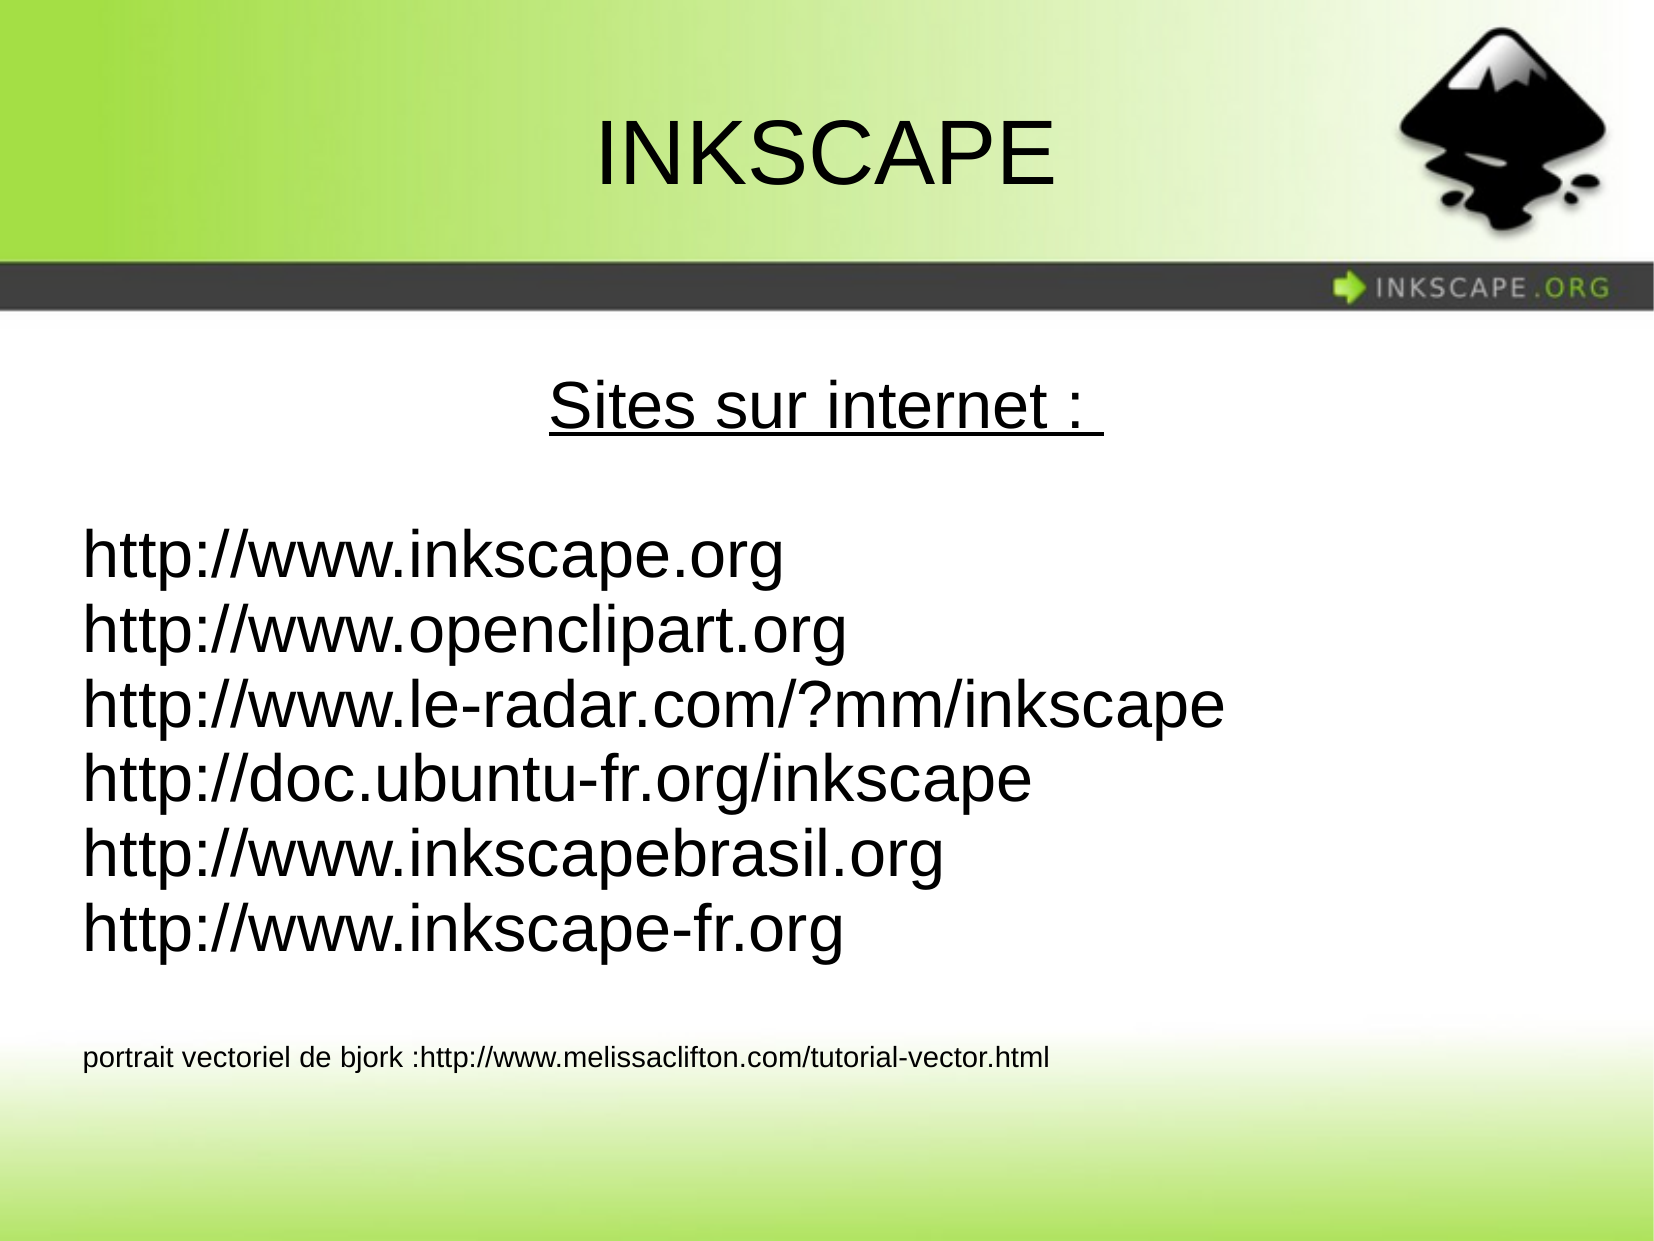

# INKSCAPE
Sites sur internet :
http://www.inkscape.org
http://www.openclipart.org
http://www.le-radar.com/?mm/inkscape
http://doc.ubuntu-fr.org/inkscape
http://www.inkscapebrasil.org
http://www.inkscape-fr.org
portrait vectoriel de bjork :http://www.melissaclifton.com/tutorial-vector.html